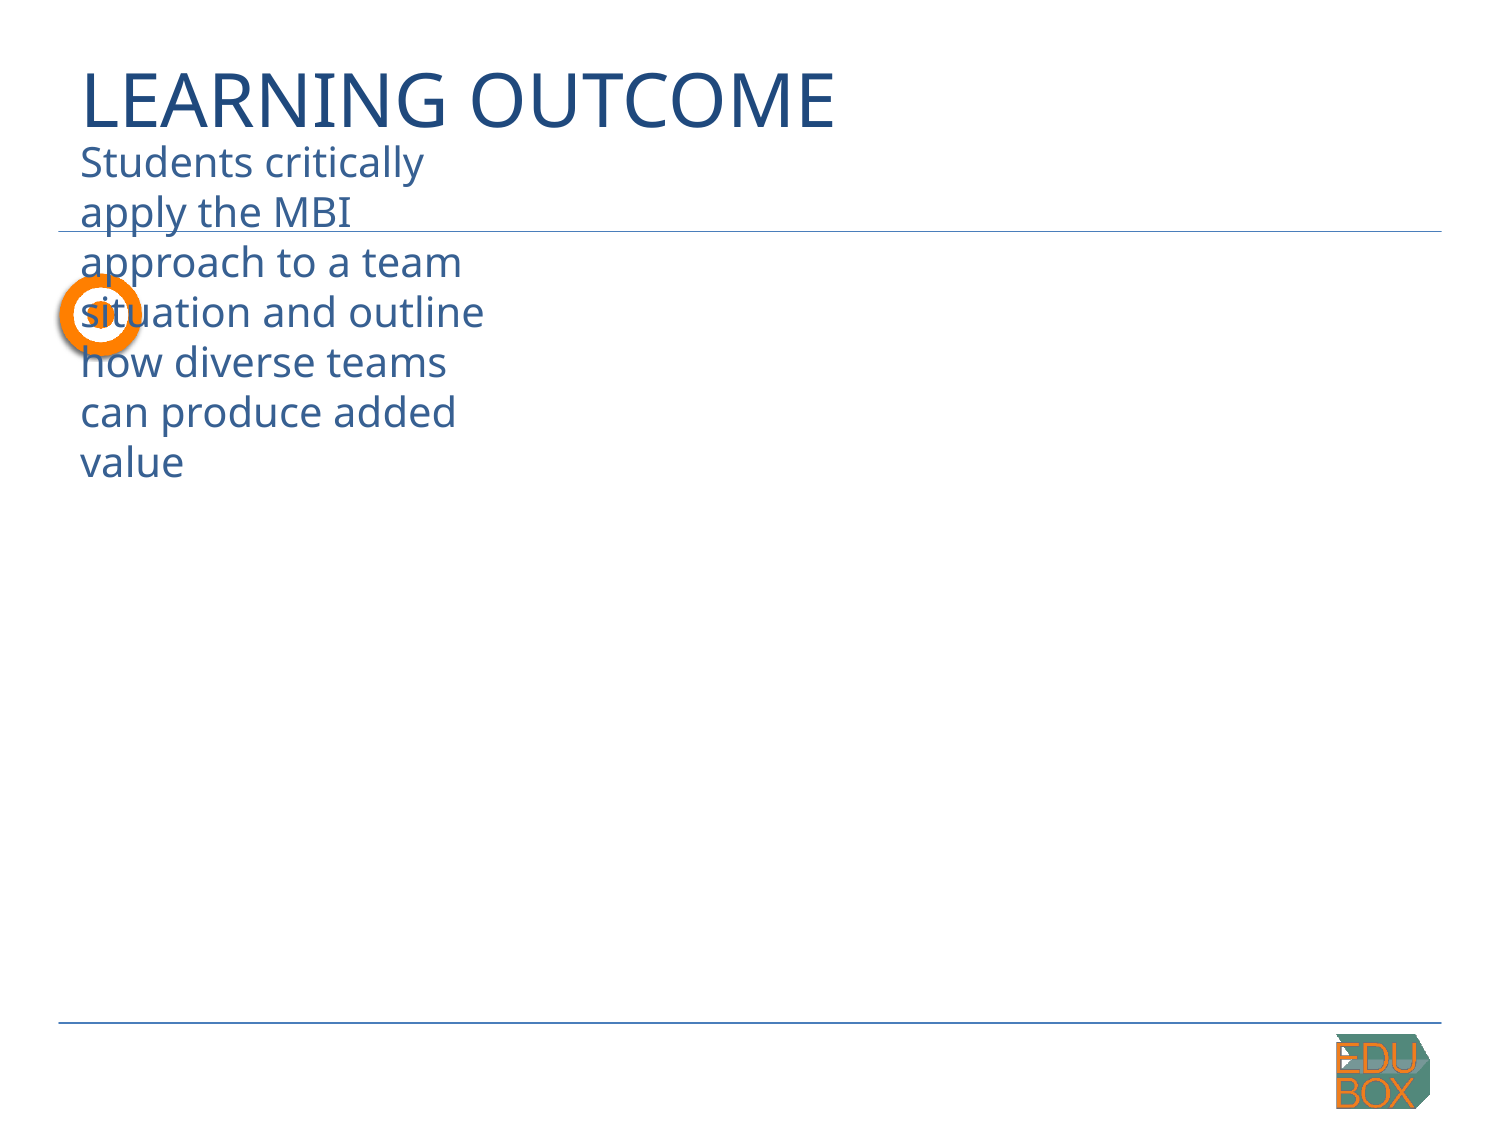

# LEARNING OUTCOME
Students critically apply the MBI approach to a team situation and outline how diverse teams can produce added value